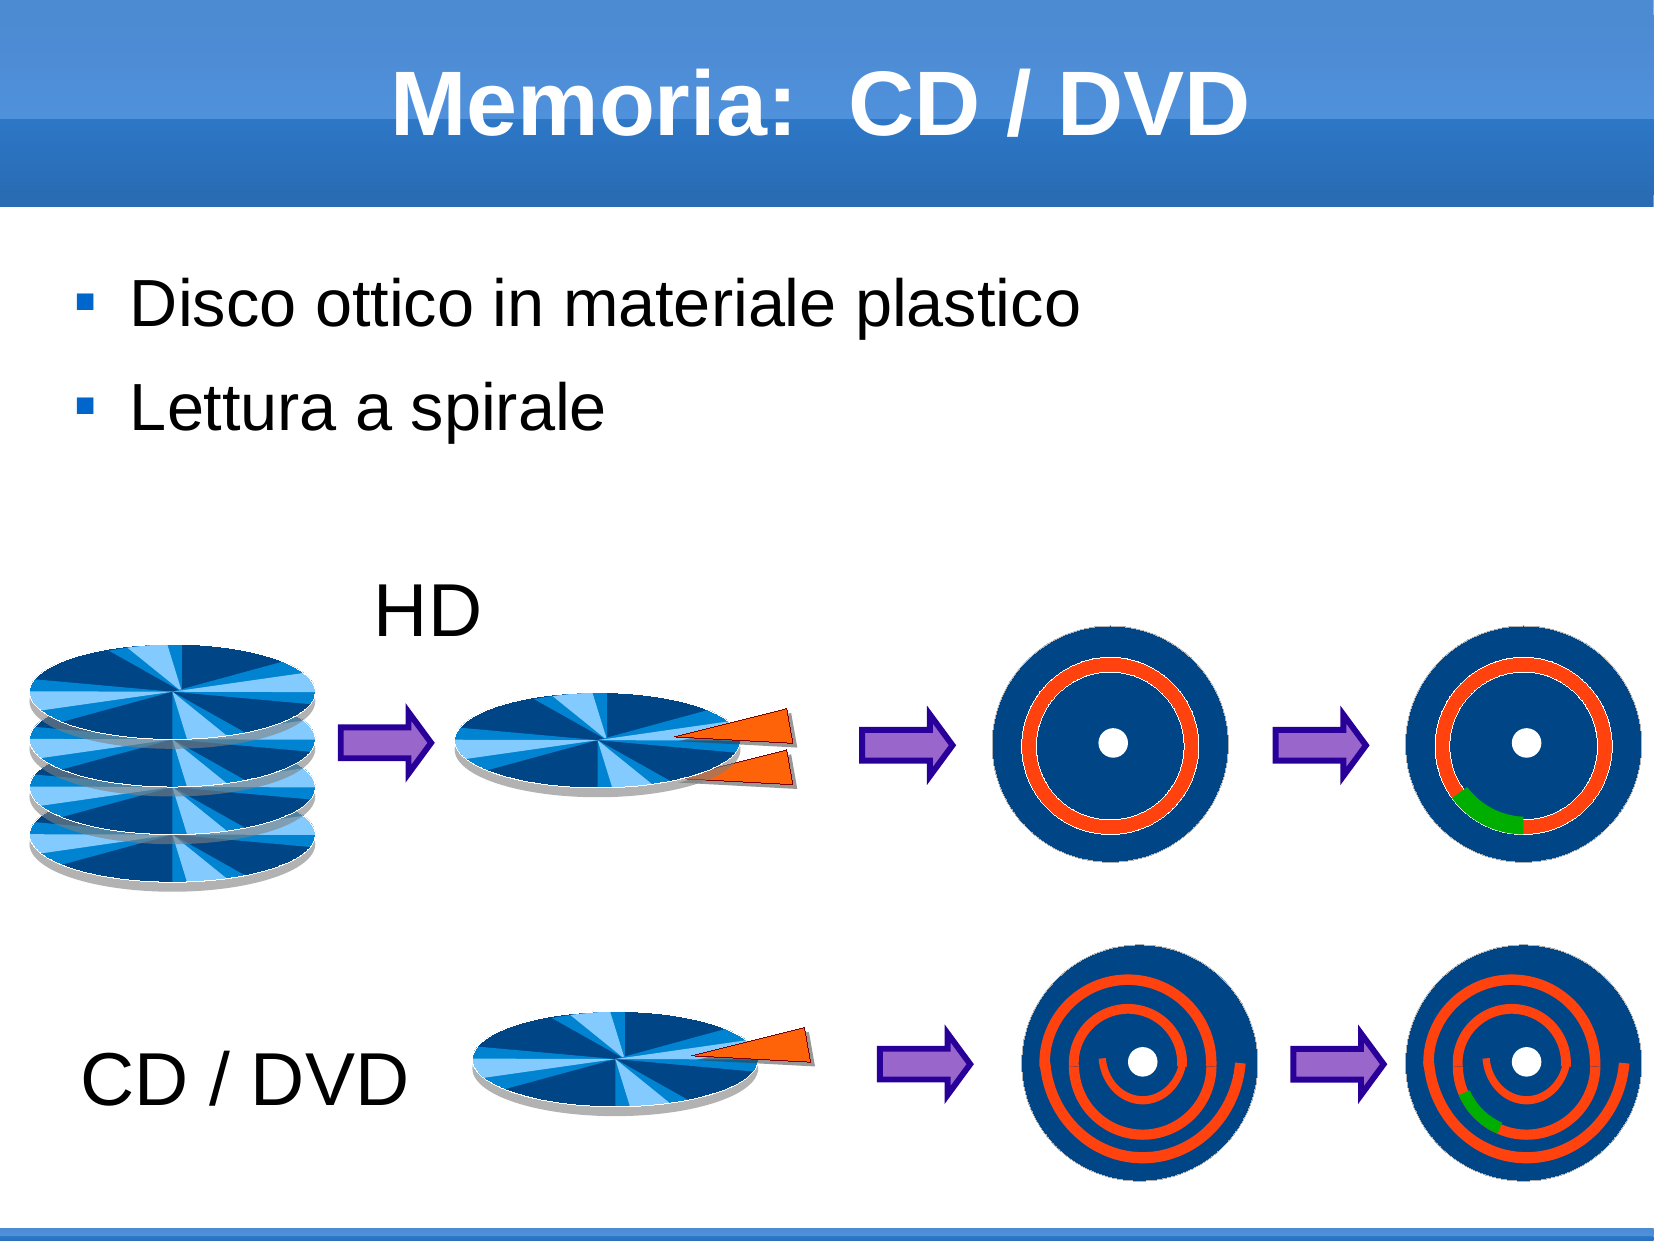

# Memoria: CD / DVD
Disco ottico in materiale plastico
Lettura a spirale
HD
CD / DVD